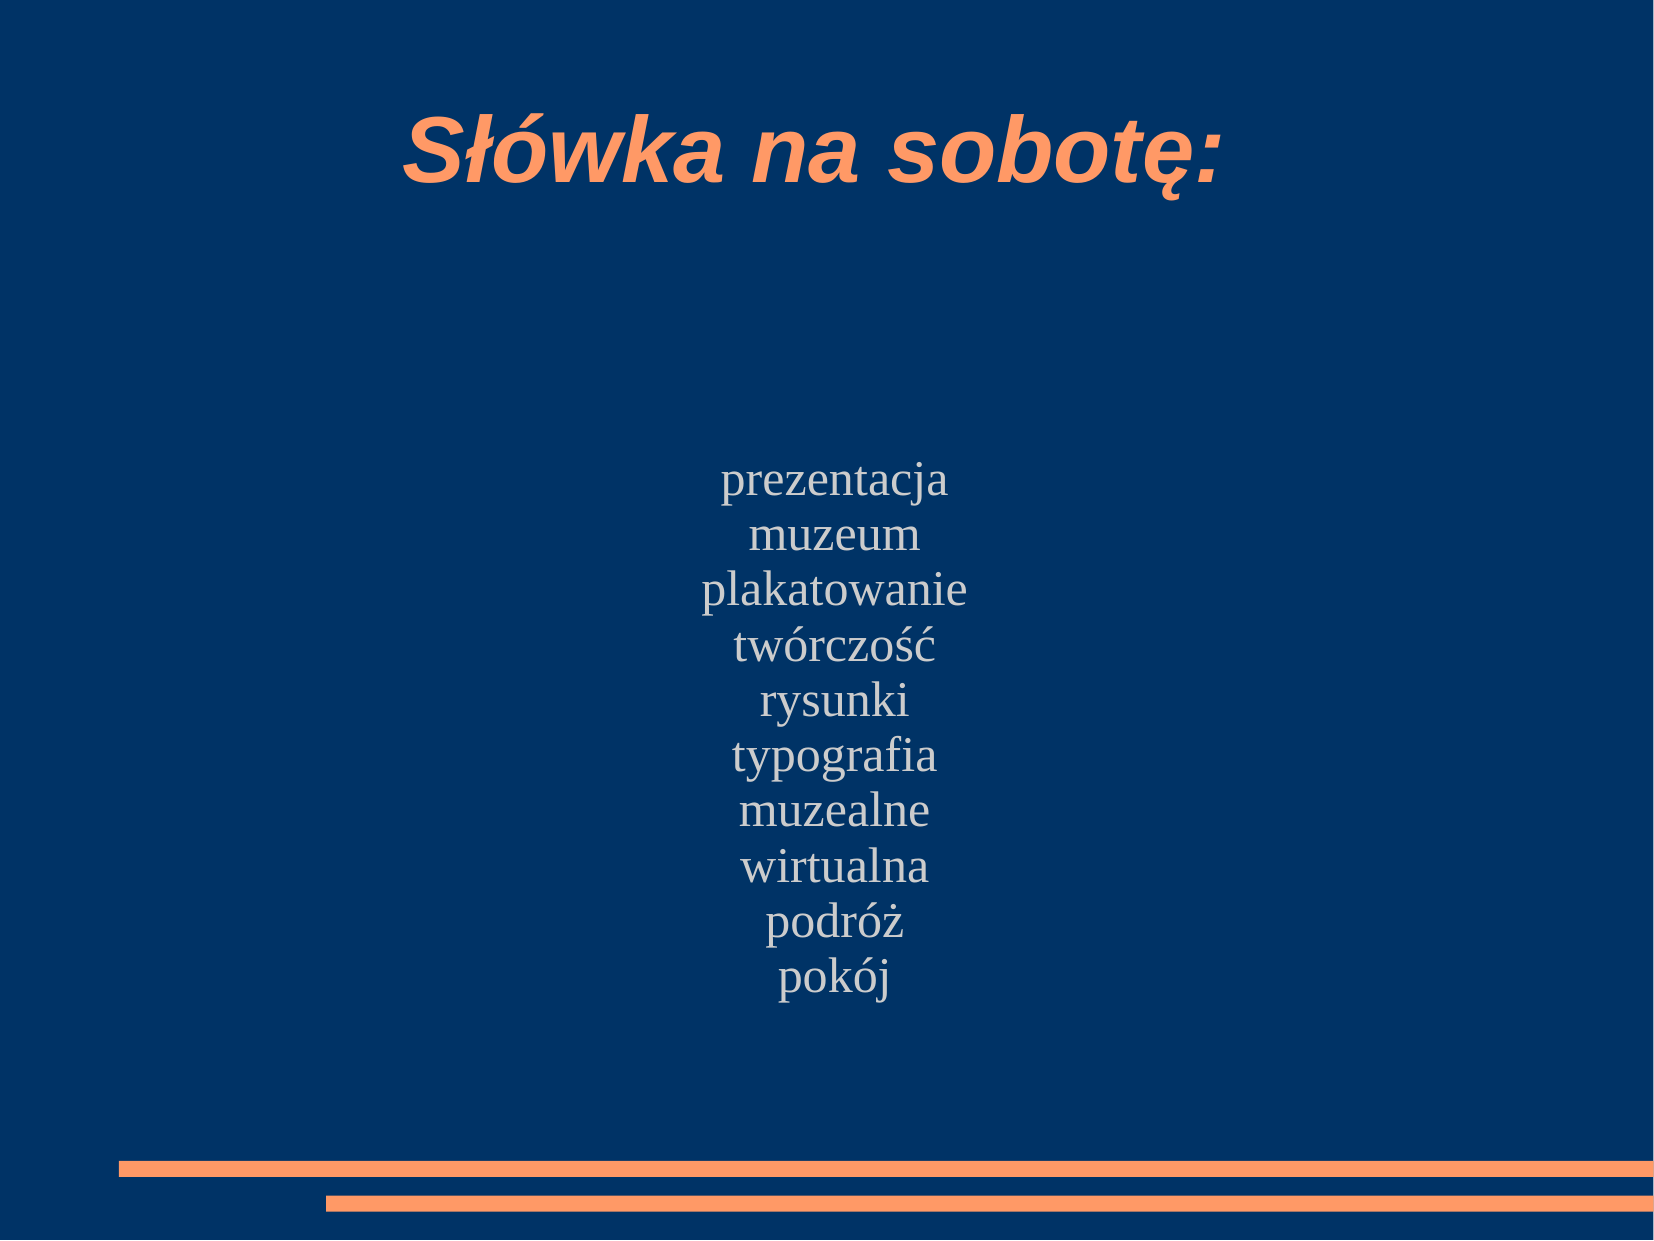

# Słówka na sobotę:
prezentacja
muzeum
plakatowanie
twórczość
rysunki
typografia
muzealne
wirtualna
podróż
pokój